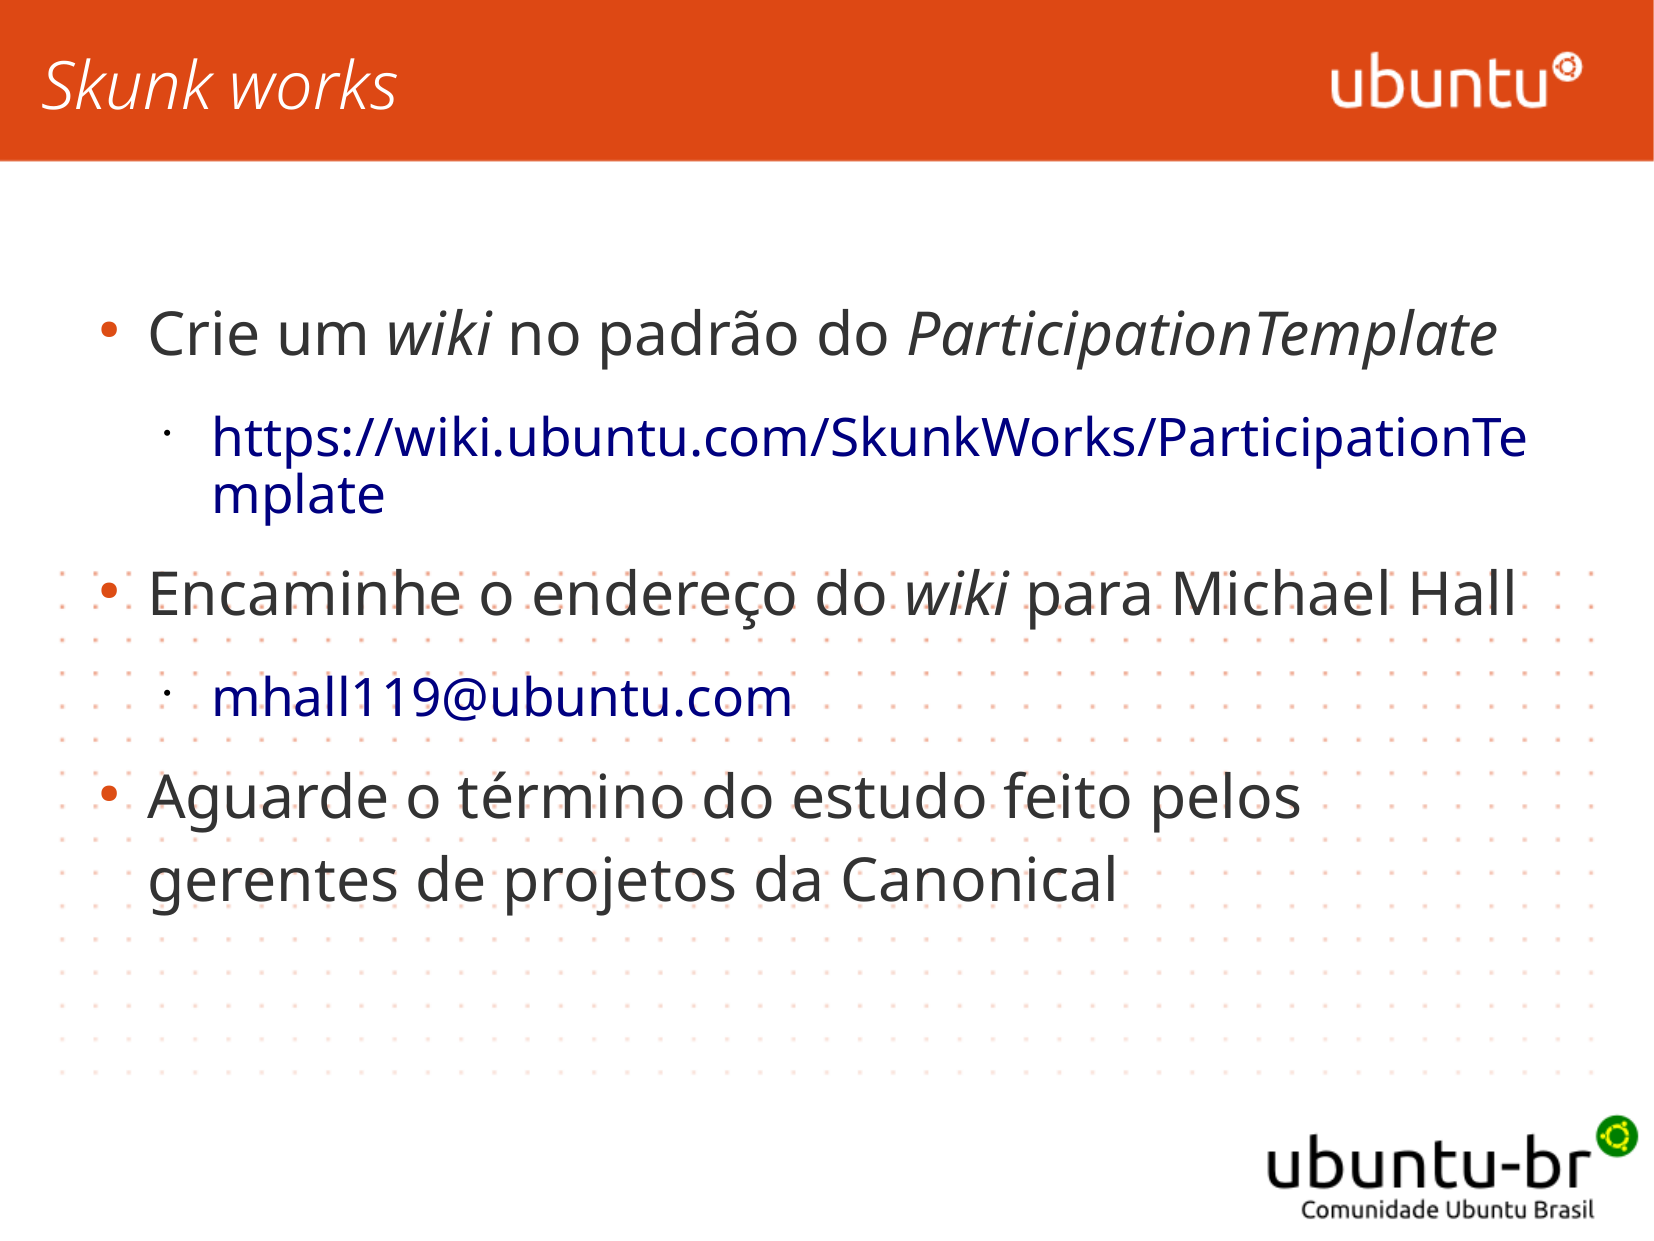

# Skunk works
Crie um wiki no padrão do ParticipationTemplate
https://wiki.ubuntu.com/SkunkWorks/ParticipationTemplate
Encaminhe o endereço do wiki para Michael Hall
mhall119@ubuntu.com
Aguarde o término do estudo feito pelos gerentes de projetos da Canonical